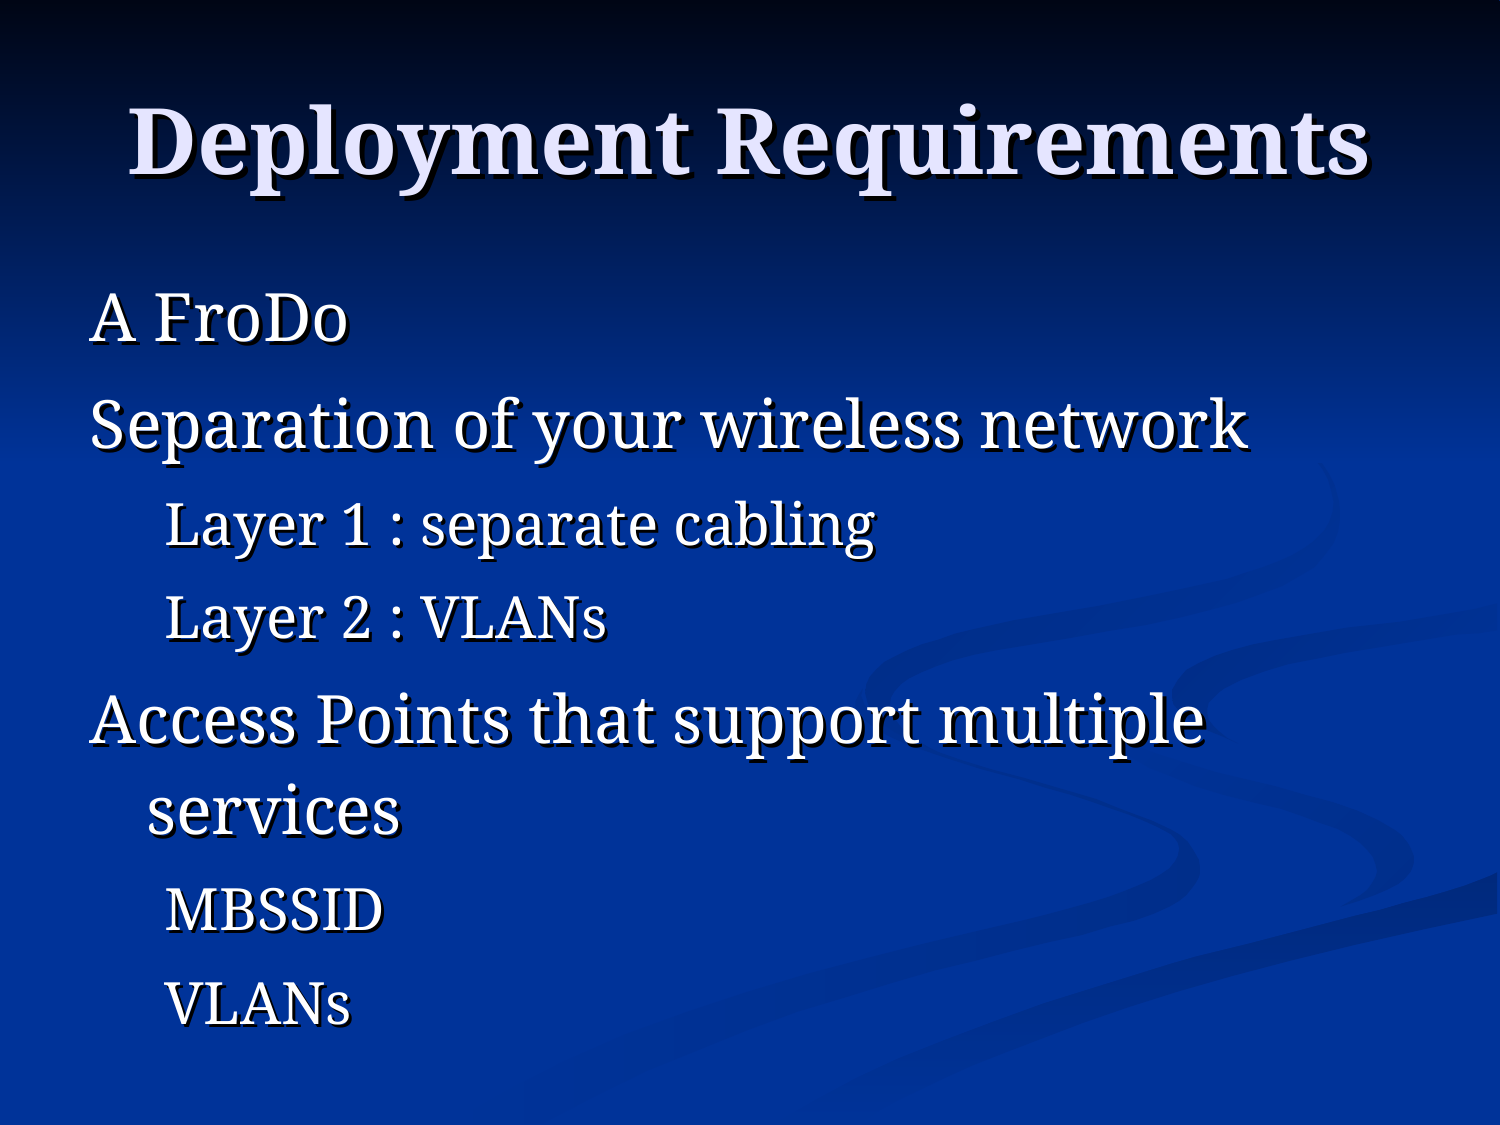

# Deployment Requirements
A FroDo
Separation of your wireless network
Layer 1 : separate cabling
Layer 2 : VLANs
Access Points that support multiple services
MBSSID
VLANs